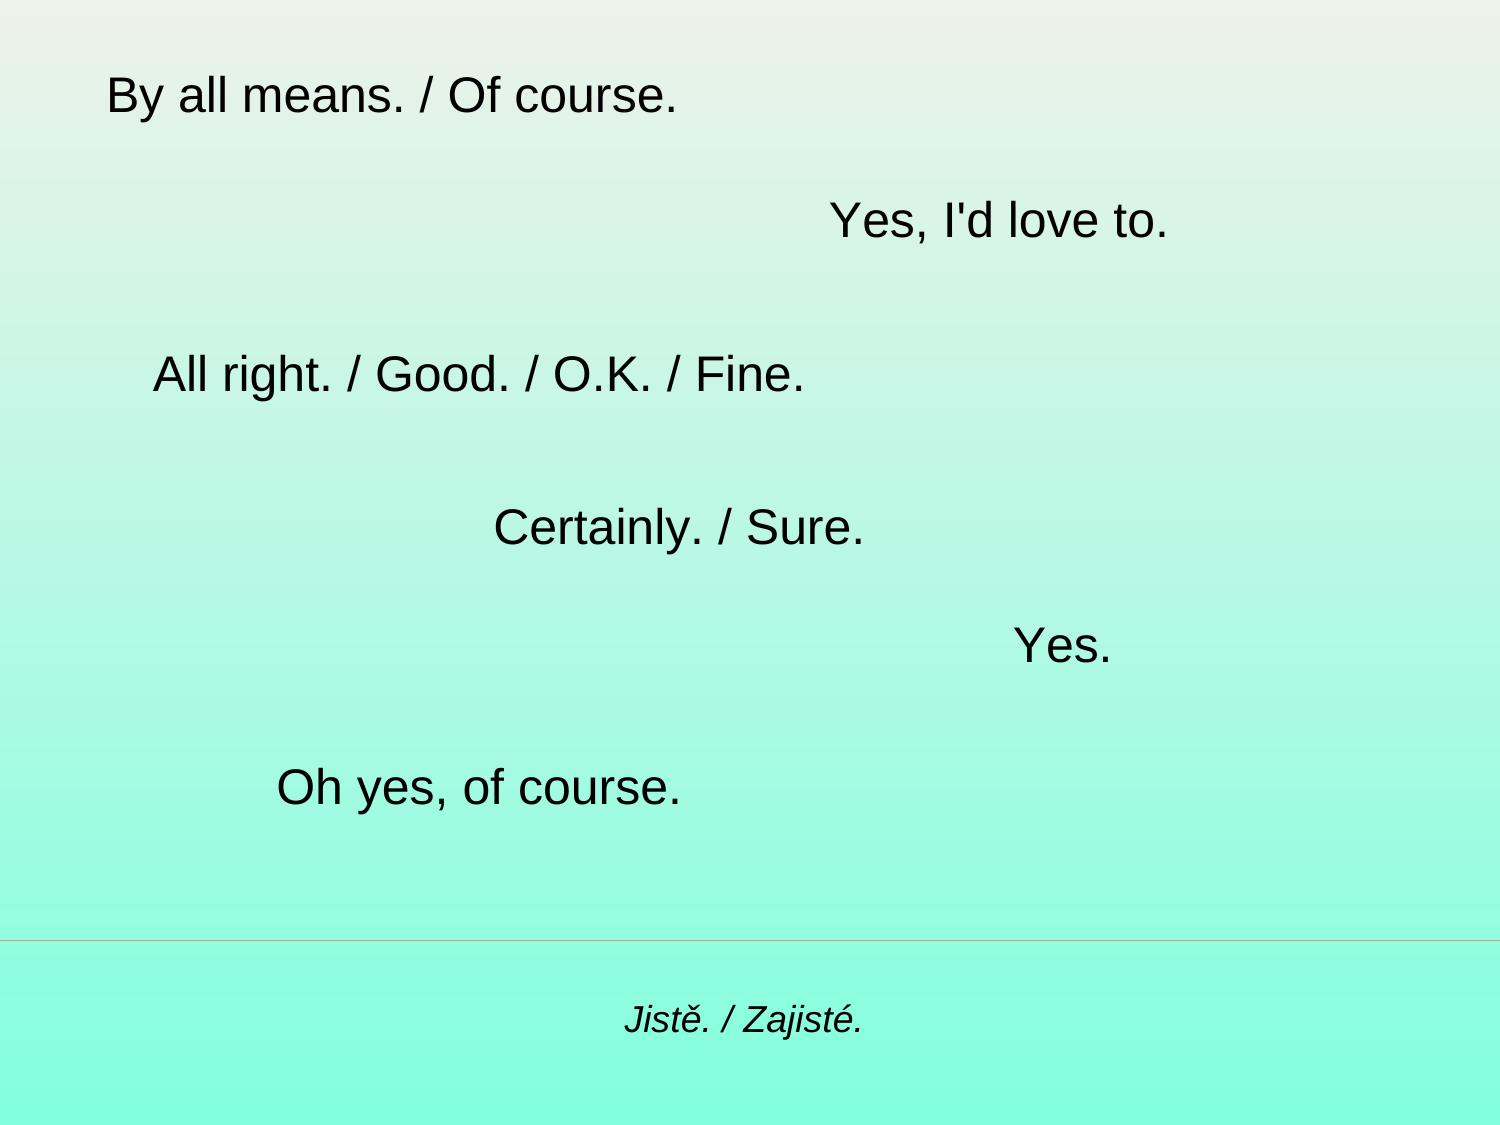

By all means. / Of course.
Yes, I'd love to.
All right. / Good. / O.K. / Fine.
Certainly. / Sure.
Yes.
Oh yes, of course.
Jistě. / Zajisté.